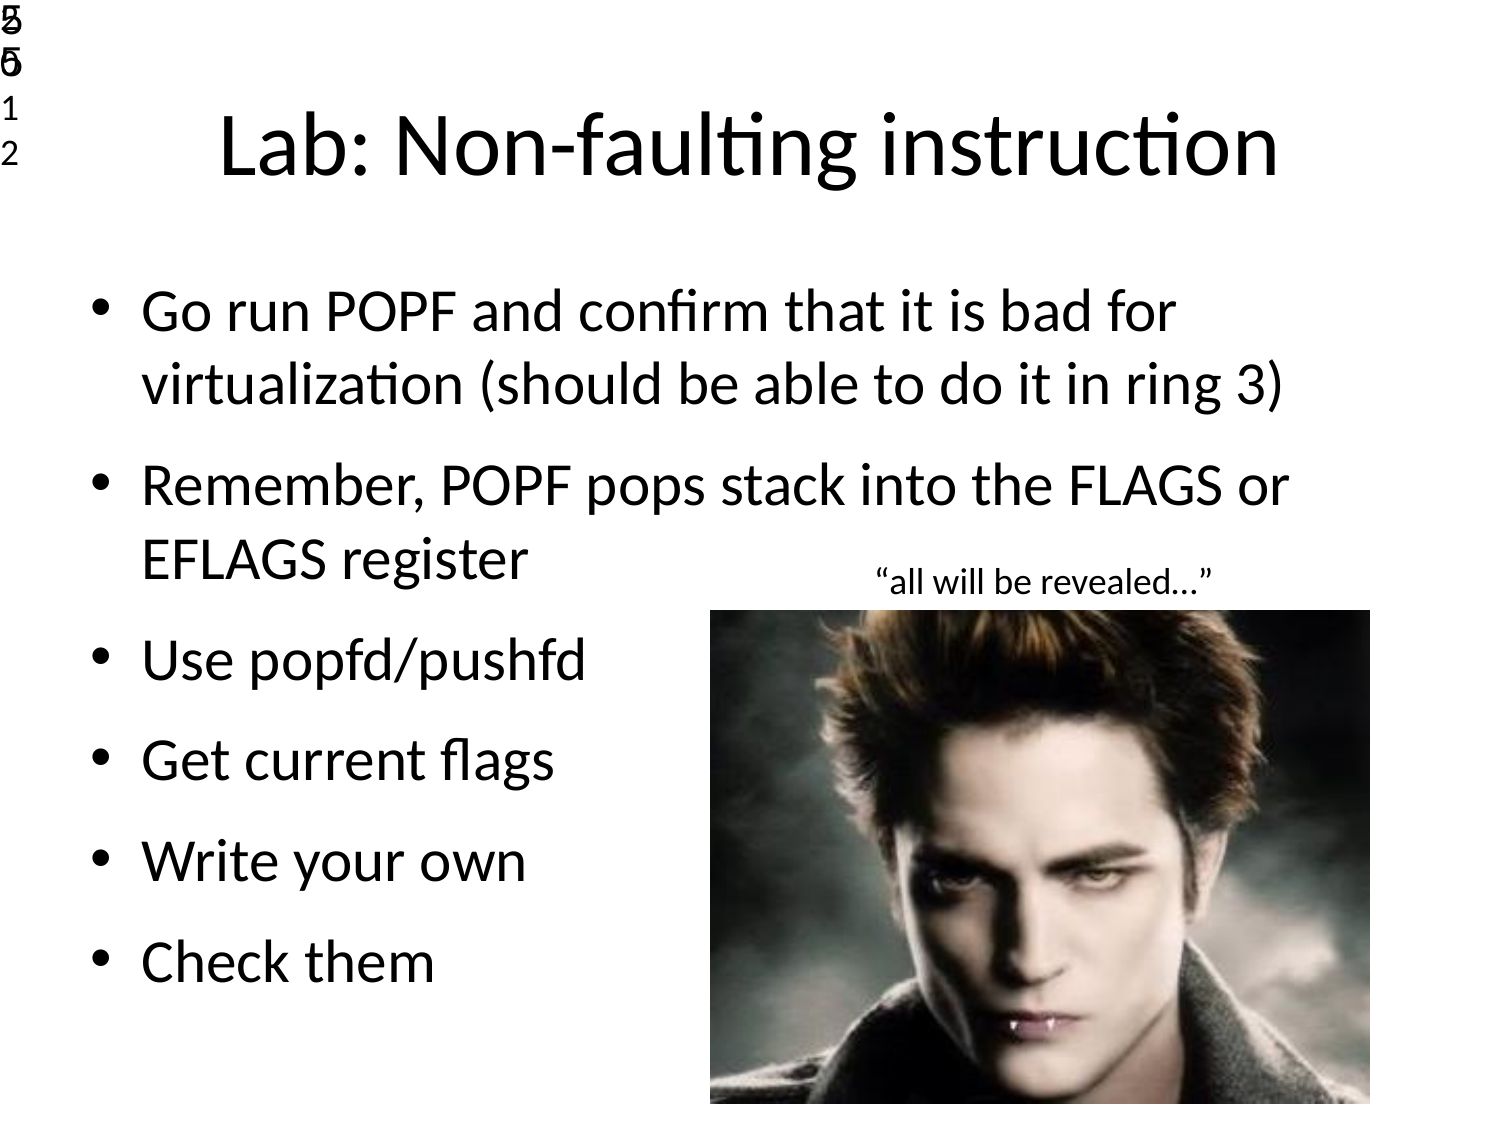

2012
# Lab: Non-faulting instruction
Go run POPF and confirm that it is bad for virtualization (should be able to do it in ring 3)
Remember, POPF pops stack into the FLAGS or EFLAGS register
Use popfd/pushfd
Get current flags
Write your own
Check them
“all will be revealed…”